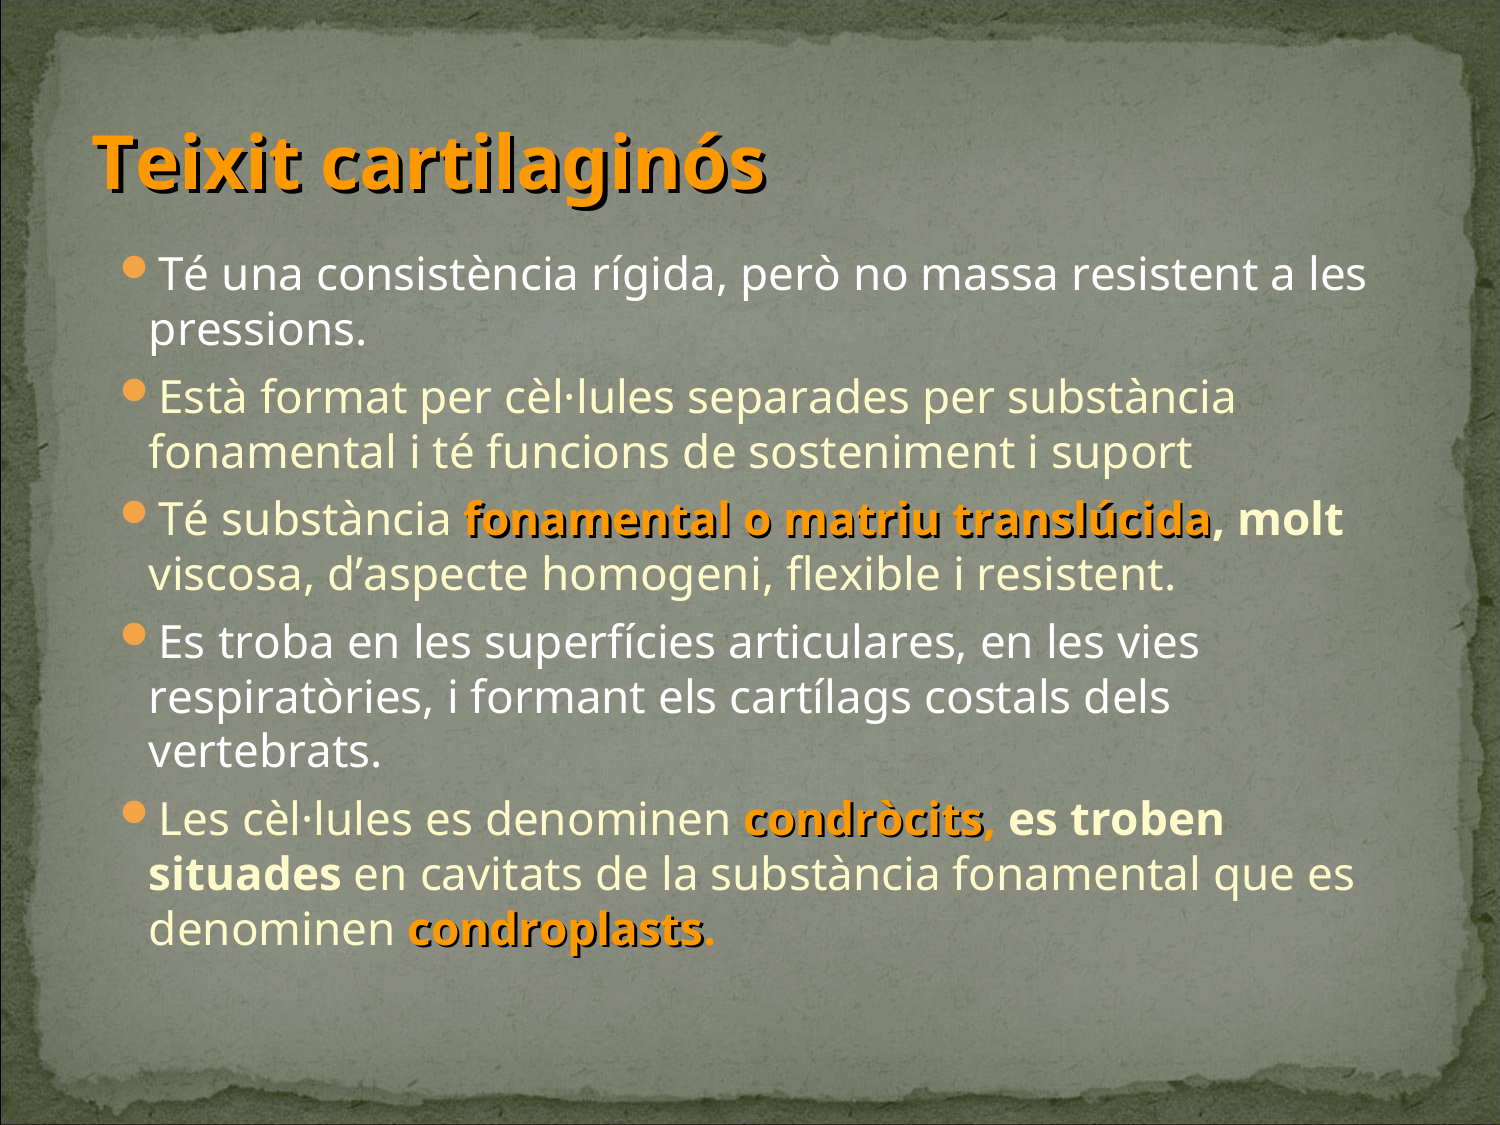

# Teixit cartilaginós
Té una consistència rígida, però no massa resistent a les pressions.
Està format per cèl·lules separades per substància fonamental i té funcions de sosteniment i suport
Té substància fonamental o matriu translúcida, molt viscosa, d’aspecte homogeni, flexible i resistent.
Es troba en les superfícies articulares, en les vies respiratòries, i formant els cartílags costals dels vertebrats.
Les cèl·lules es denominen condròcits, es troben situades en cavitats de la substància fonamental que es denominen condroplasts.